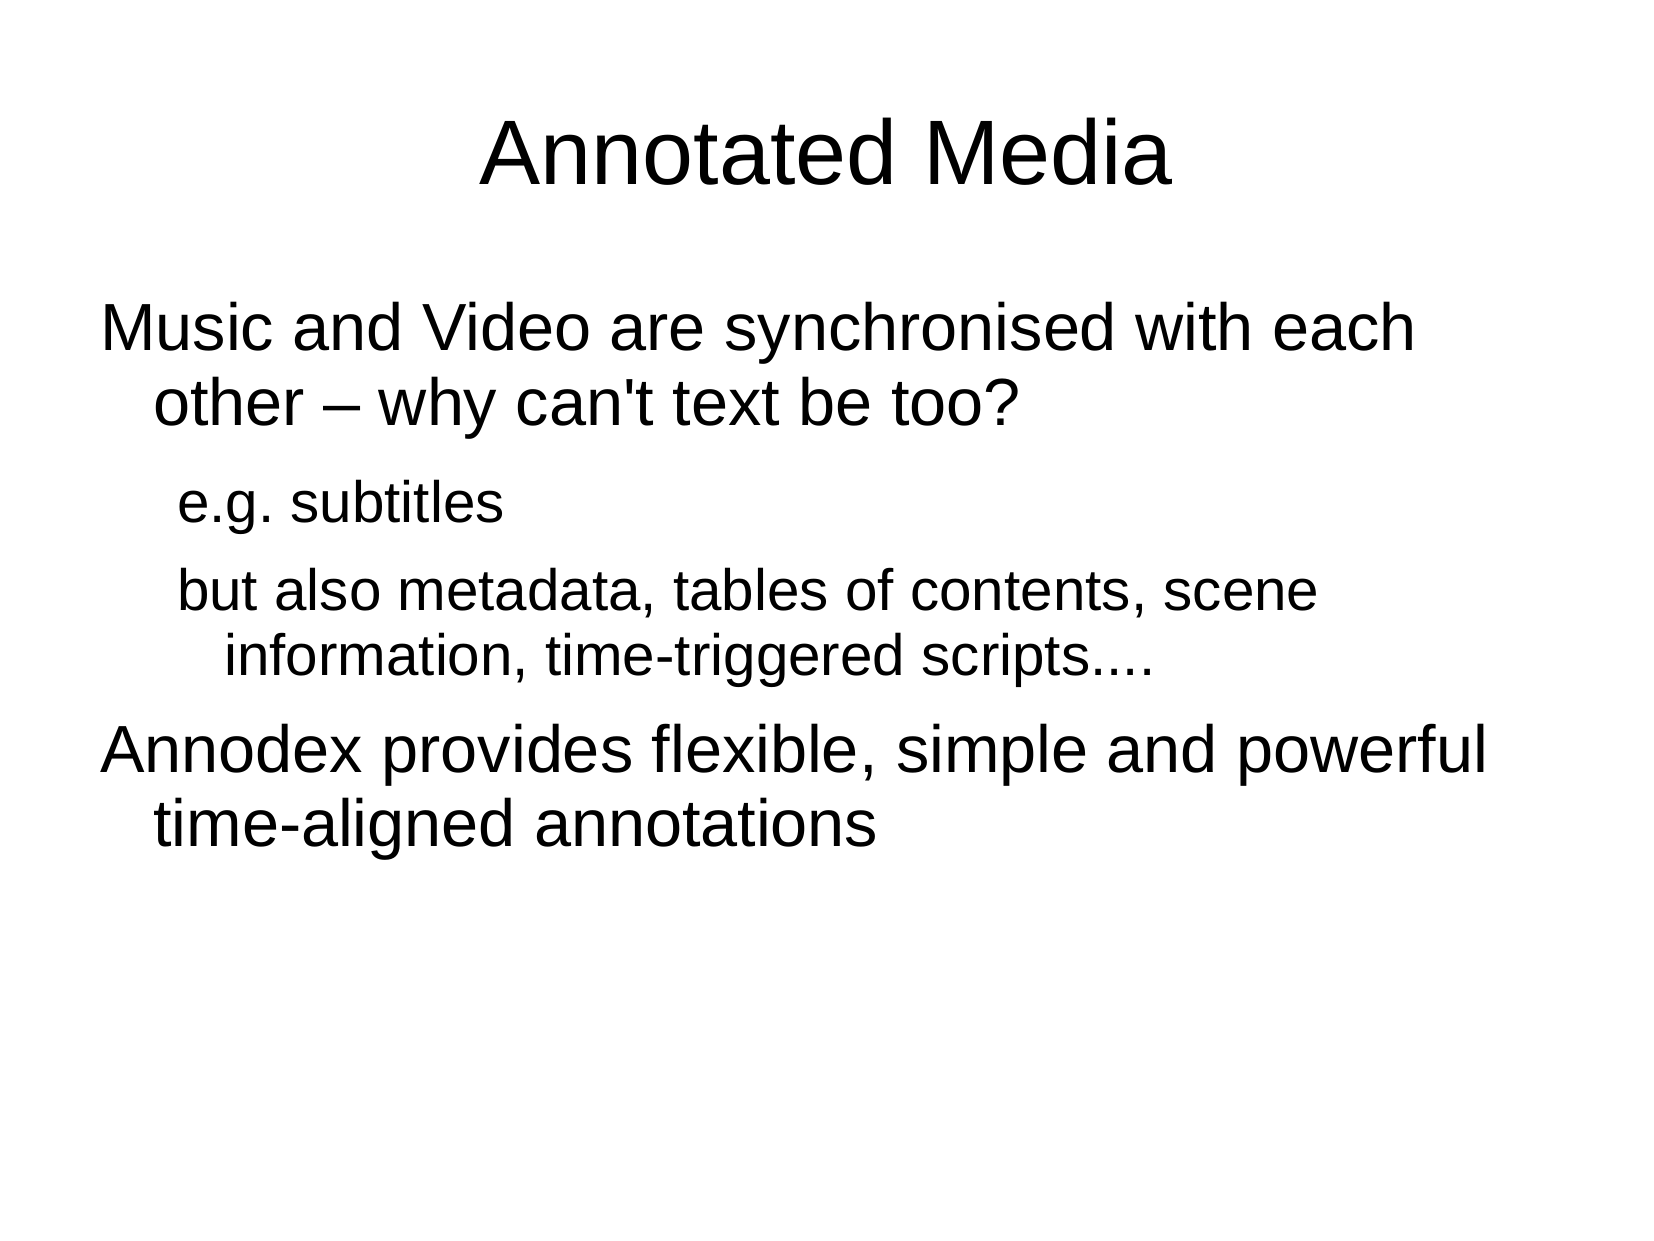

# Annotated Media
Music and Video are synchronised with each other – why can't text be too?
e.g. subtitles
but also metadata, tables of contents, scene information, time-triggered scripts....
Annodex provides flexible, simple and powerful time-aligned annotations